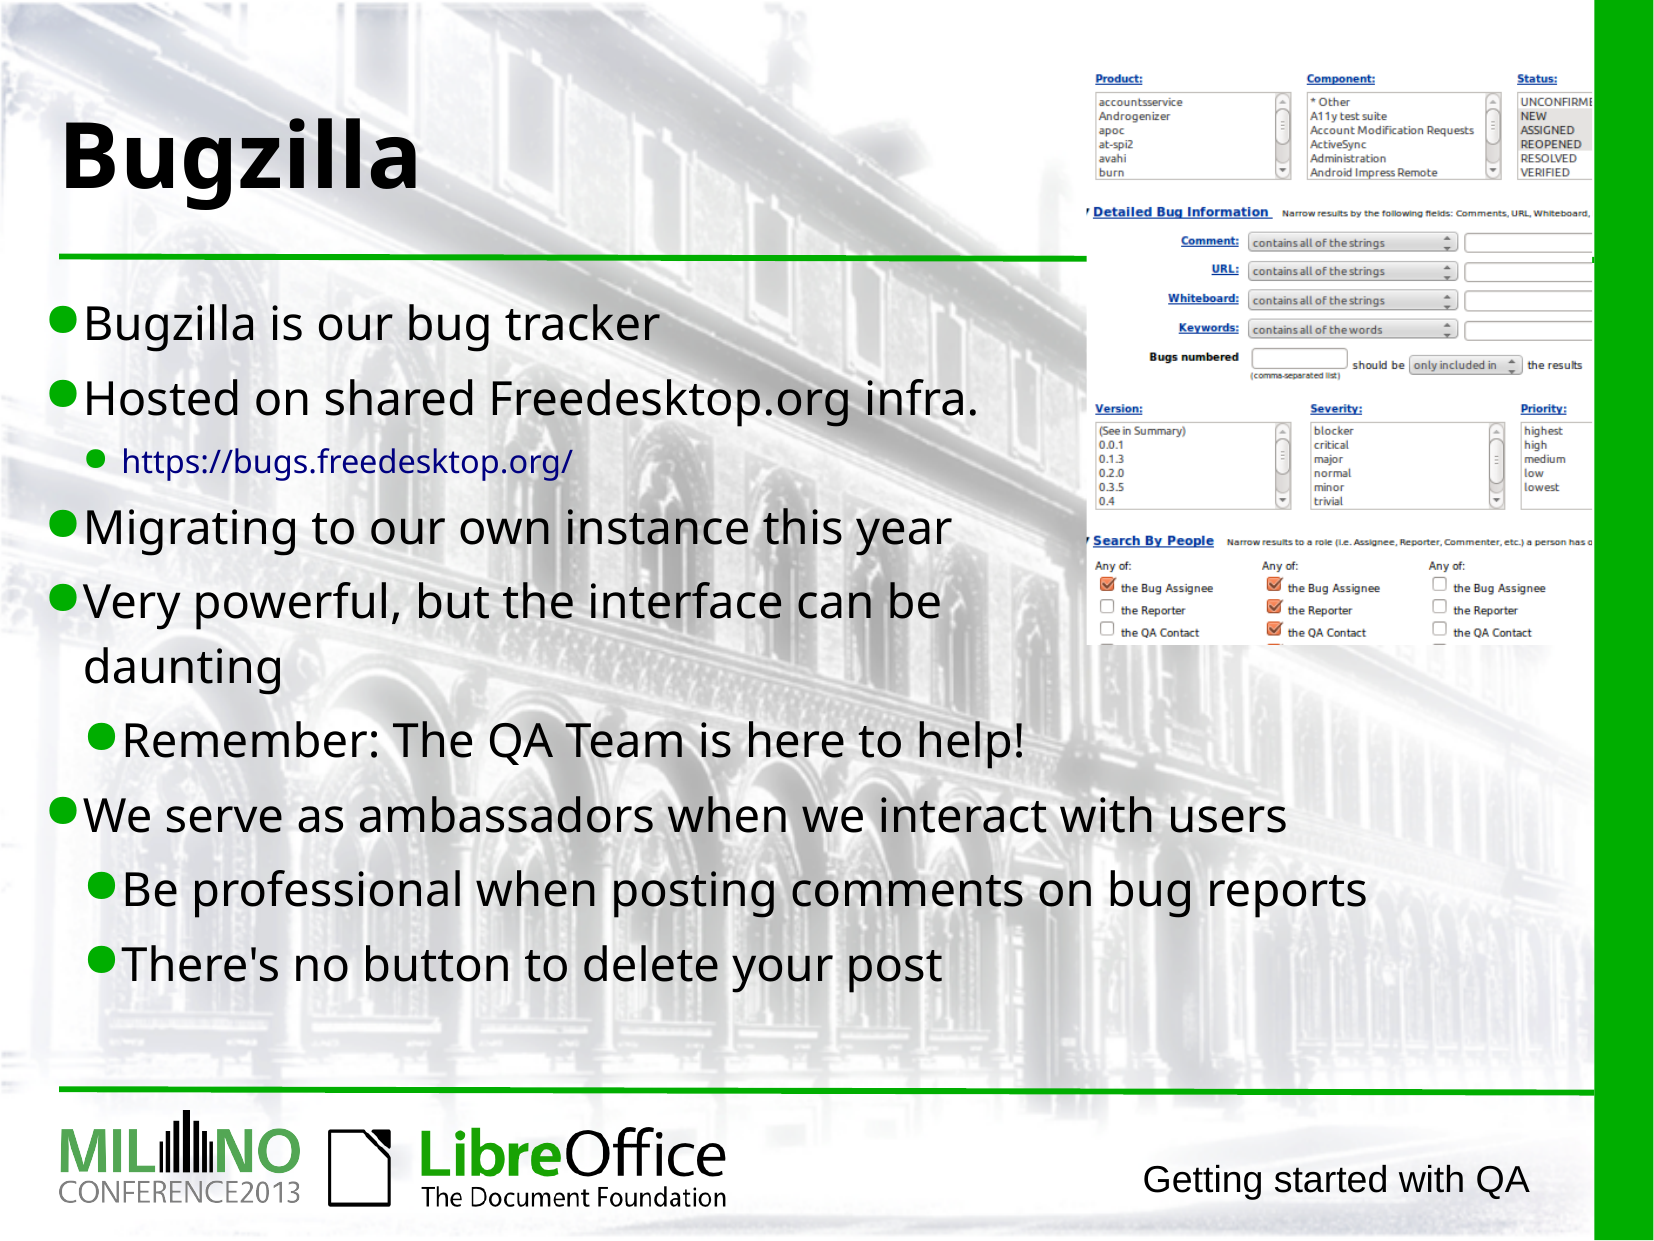

# Bugzilla
Bugzilla is our bug tracker
Hosted on shared Freedesktop.org infra.
https://bugs.freedesktop.org/
Migrating to our own instance this year
Very powerful, but the interface can be
daunting
Remember: The QA Team is here to help!
We serve as ambassadors when we interact with users
Be professional when posting comments on bug reports
There's no button to delete your post